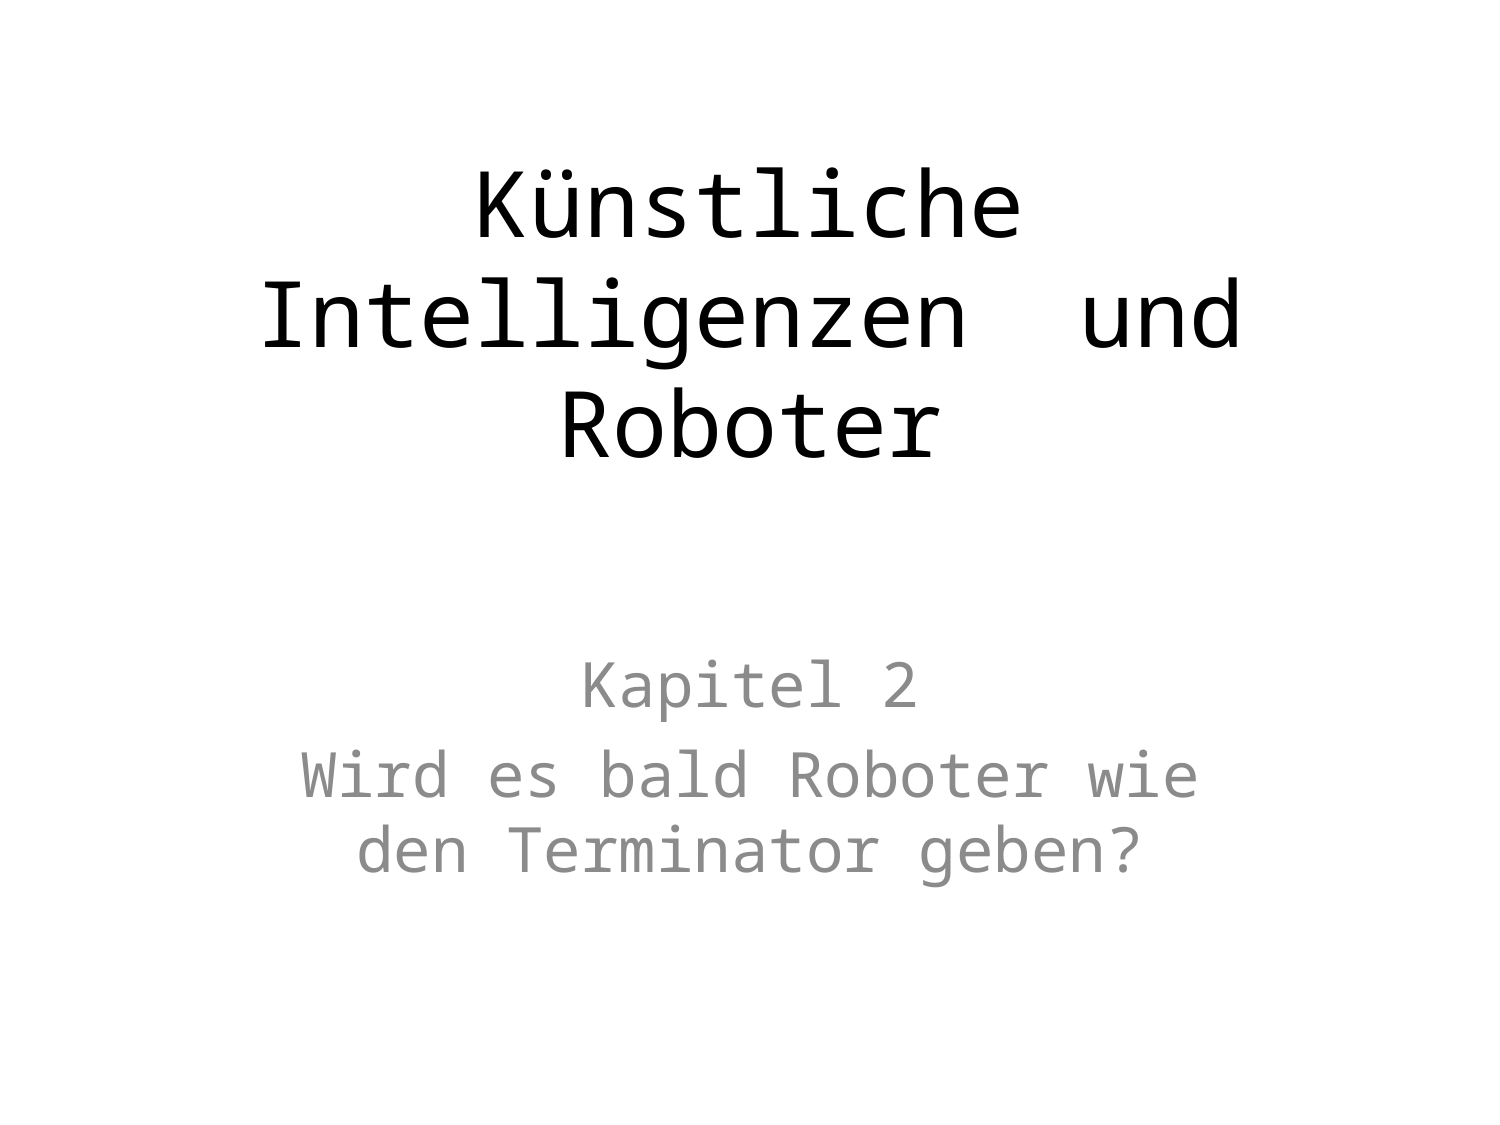

# Künstliche Intelligenzen und Roboter
Kapitel 2
Wird es bald Roboter wie den Terminator geben?